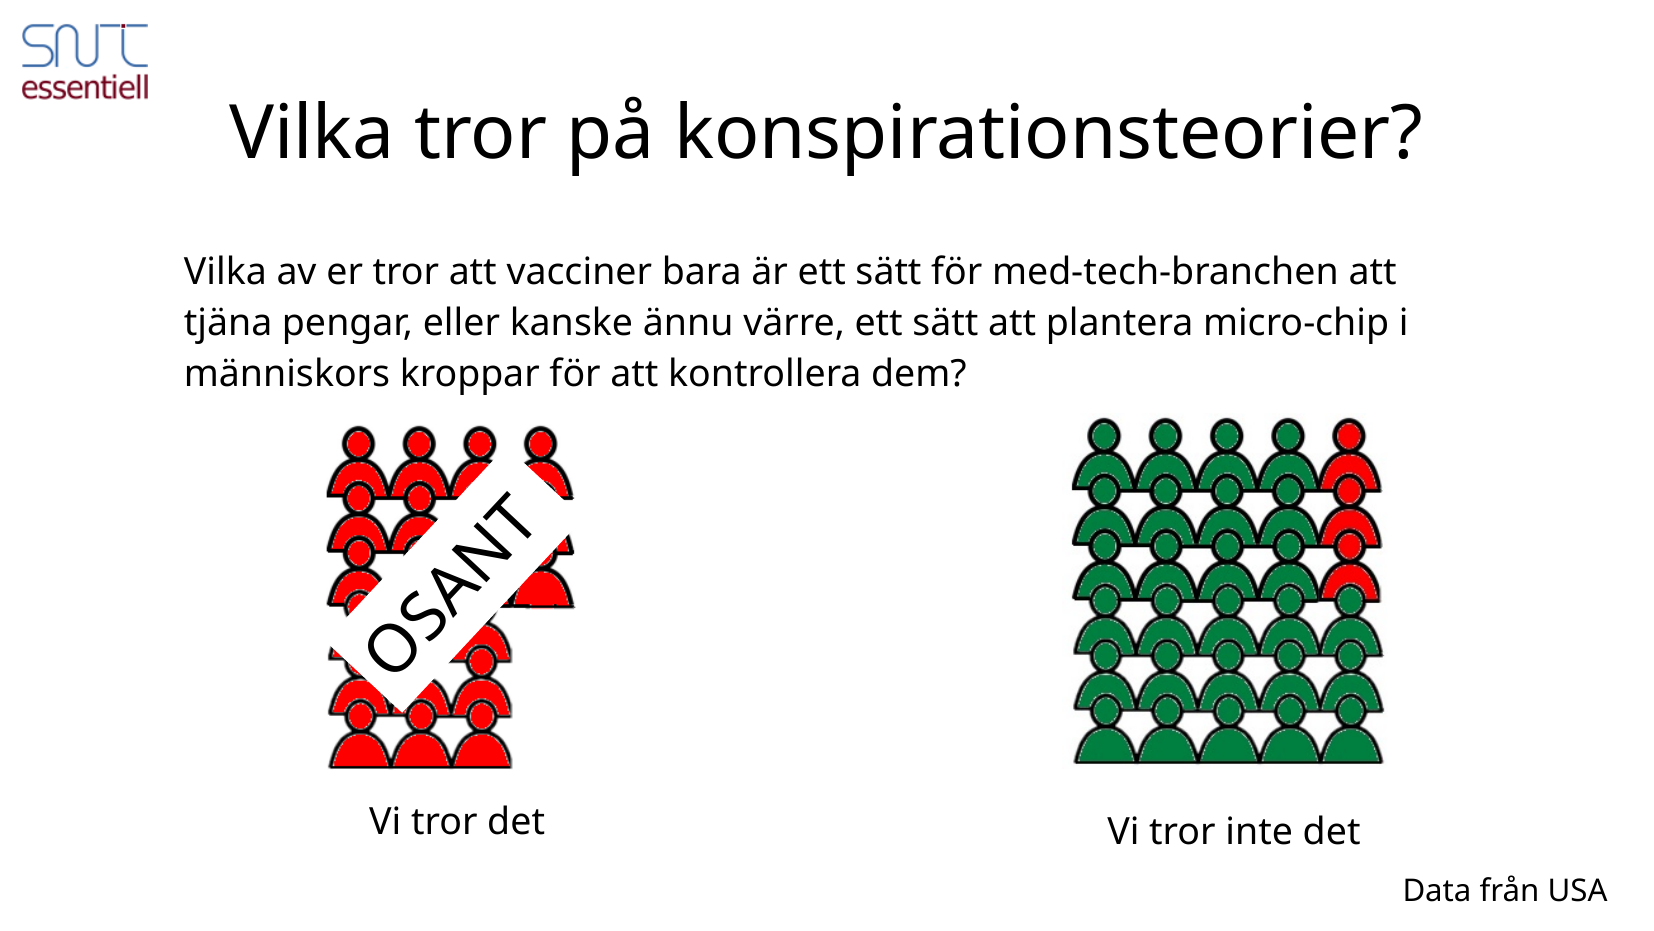

# Vilka tror på konspirationsteorier?
Vilka av er tror att vacciner bara är ett sätt för med-tech-branchen att tjäna pengar, eller kanske ännu värre, ett sätt att plantera micro-chip i människors kroppar för att kontrollera dem?
OSANT
Vi tror det
Vi tror inte det
Data från USA